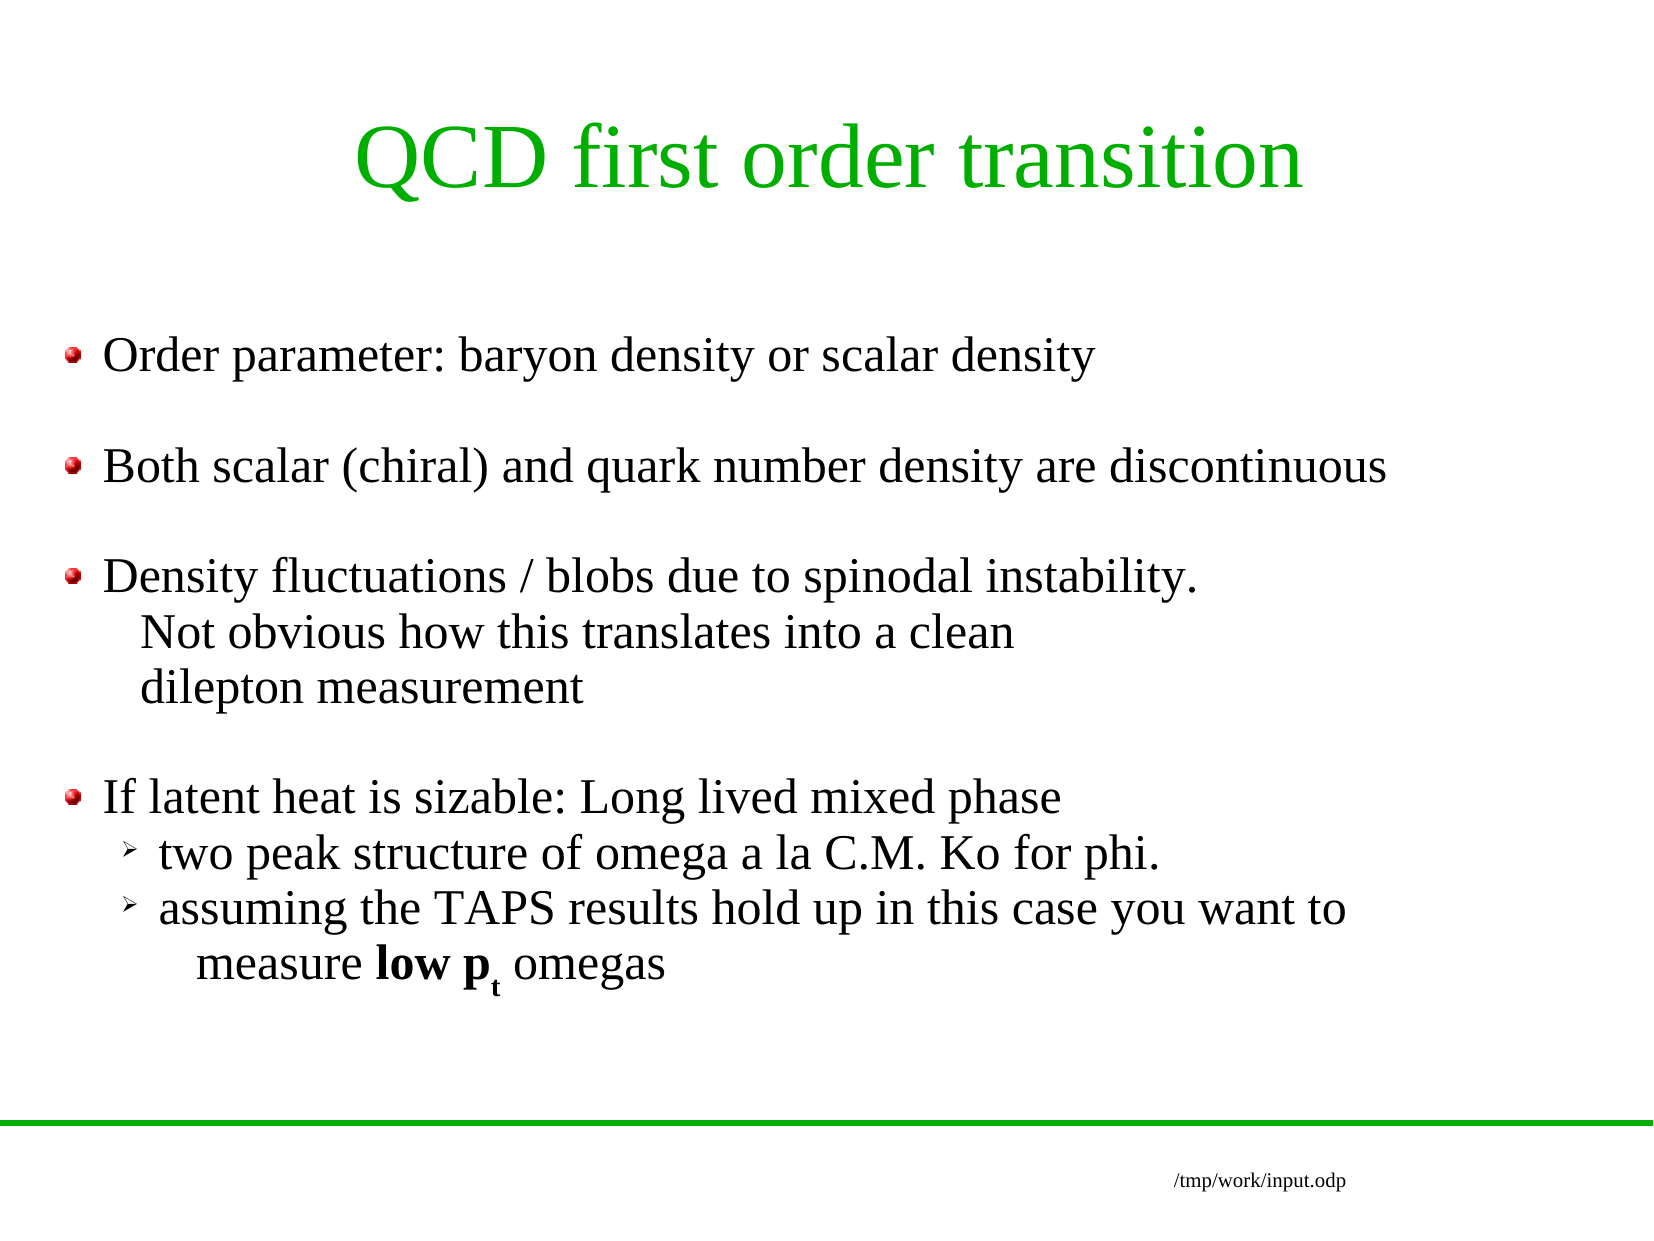

# QCD first order transition
Order parameter: baryon density or scalar density
Both scalar (chiral) and quark number density are discontinuous
Density fluctuations / blobs due to spinodal instability.
Not obvious how this translates into a clean
dilepton measurement
If latent heat is sizable: Long lived mixed phase
two peak structure of omega a la C.M. Ko for phi.
assuming the TAPS results hold up in this case you want to
measure low pt omegas